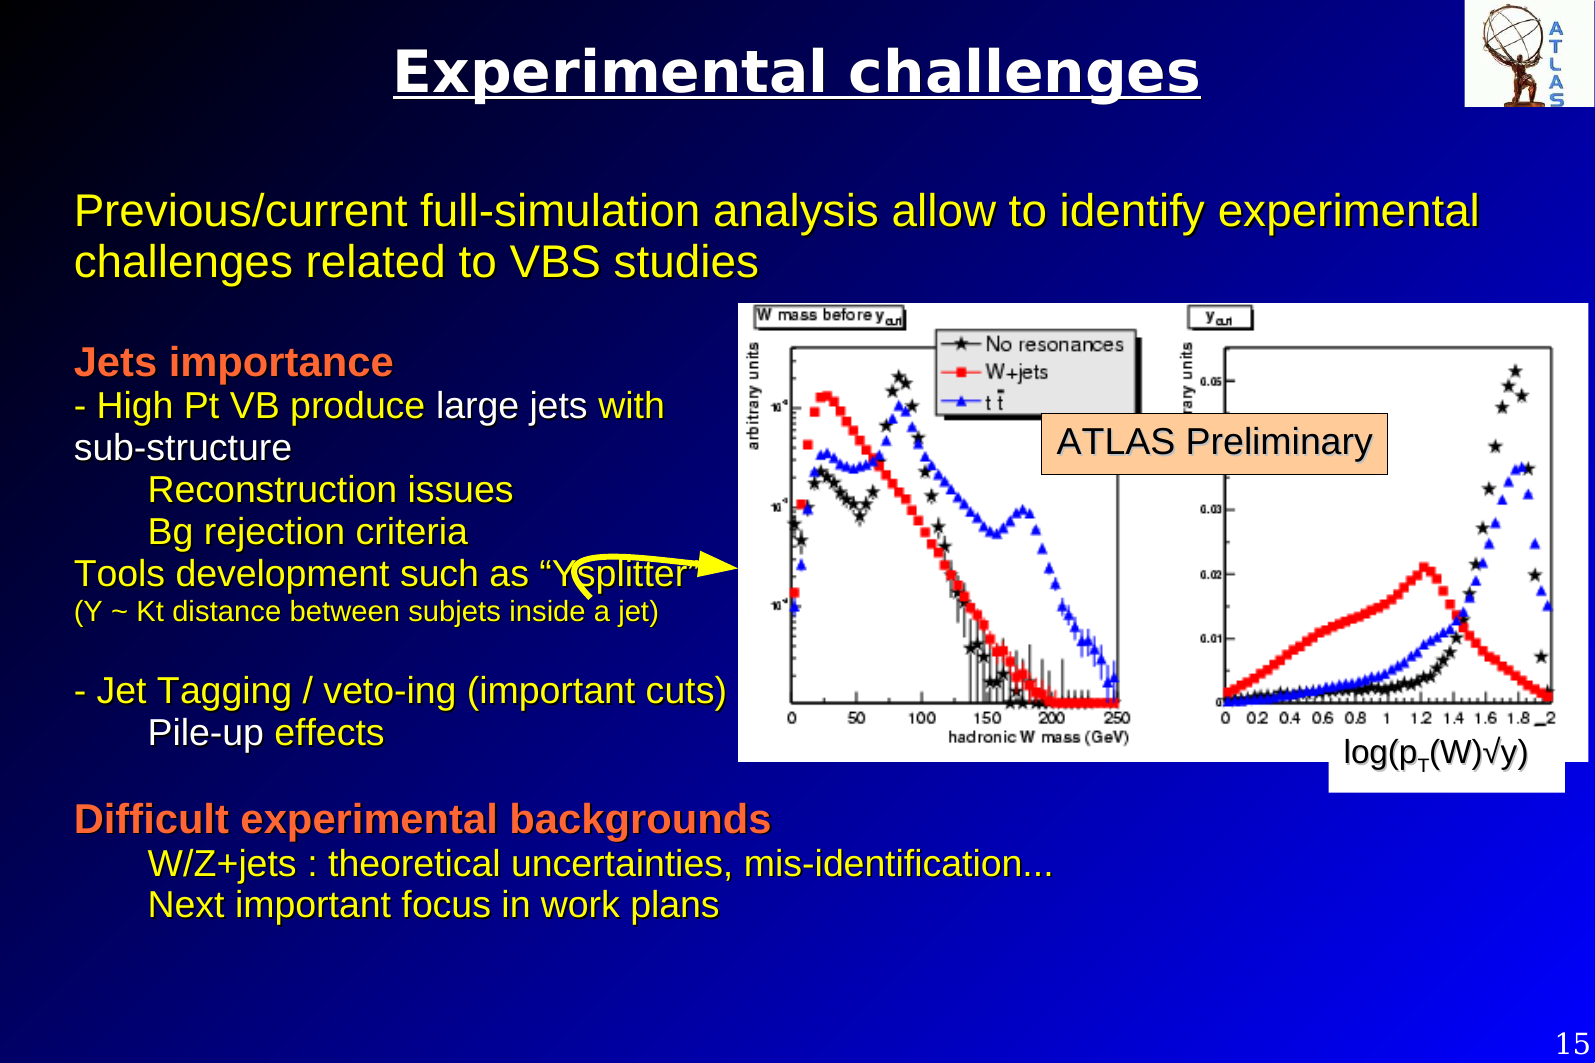

# Experimental challenges
Previous/current full-simulation analysis allow to identify experimental
challenges related to VBS studies
Jets importance
- High Pt VB produce large jets with
sub-structure
	Reconstruction issues
	Bg rejection criteria
Tools development such as “Ysplitter”
(Y ~ Kt distance between subjets inside a jet)
- Jet Tagging / veto-ing (important cuts)
	Pile-up effects
Difficult experimental backgrounds
	W/Z+jets : theoretical uncertainties, mis-identification...
	Next important focus in work plans
ATLAS Preliminary
log(pT(W)√y)
15